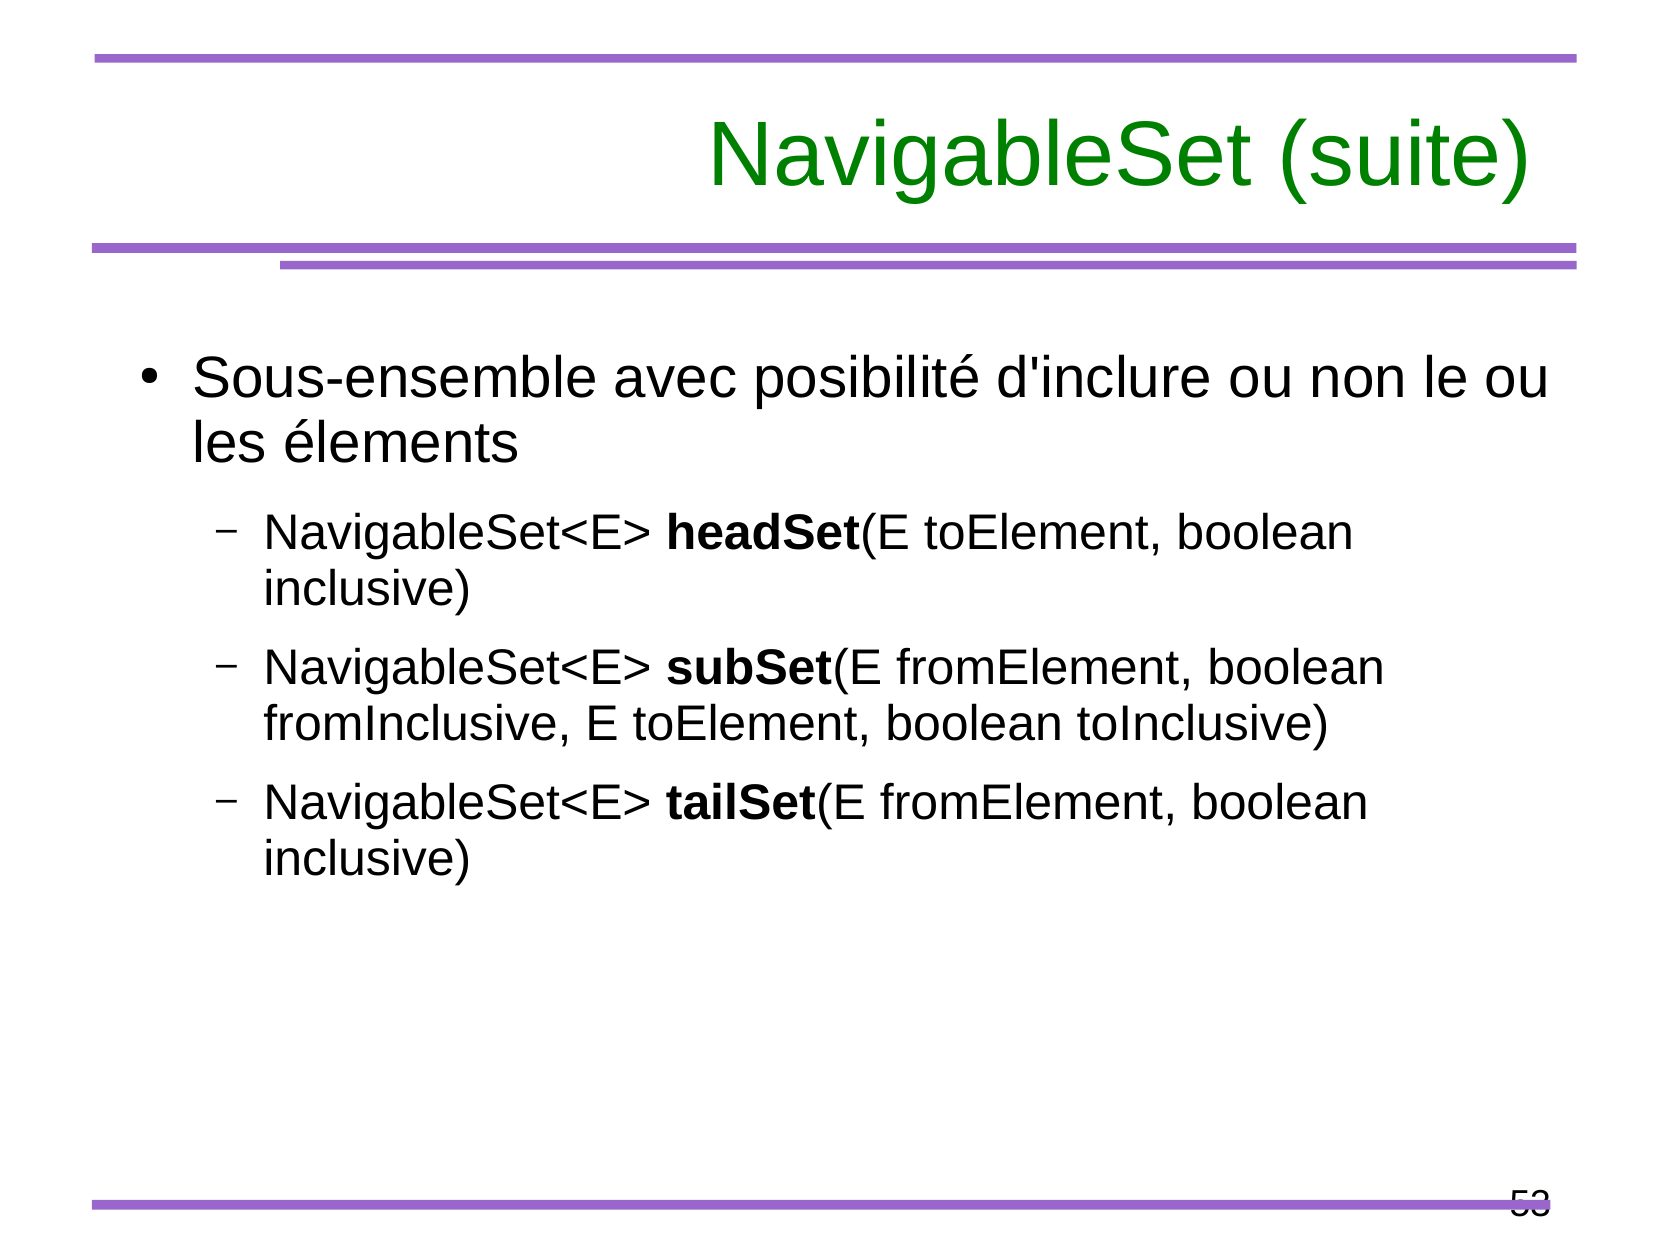

# NavigableSet (suite)
Sous-ensemble avec posibilité d'inclure ou non le ou les élements
NavigableSet<E> headSet(E toElement, boolean inclusive)
NavigableSet<E> subSet(E fromElement, boolean fromInclusive, E toElement, boolean toInclusive)
NavigableSet<E> tailSet(E fromElement, boolean inclusive)